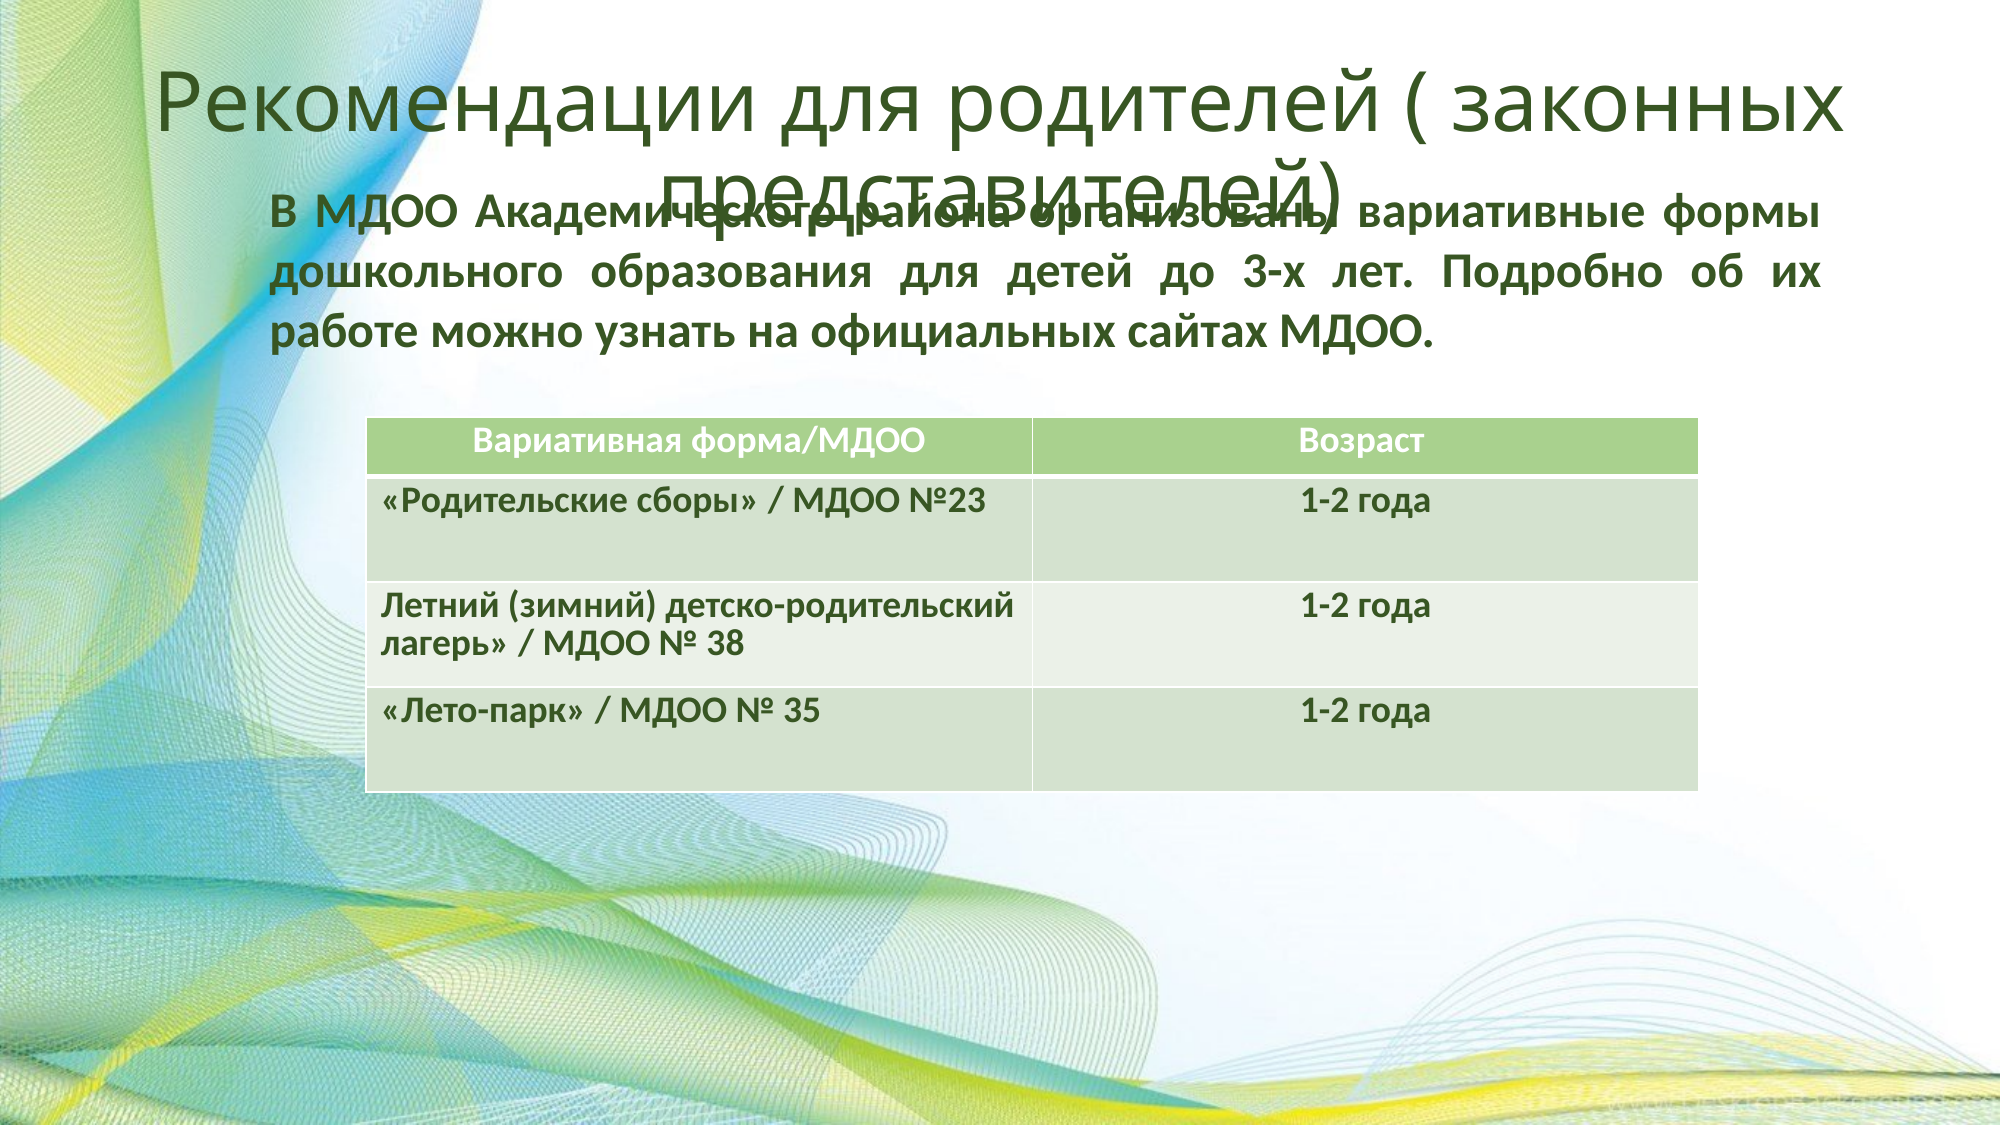

# Рекомендации для родителей ( законных представителей)
В МДОО Академического района организованы вариативные формы дошкольного образования для детей до 3-х лет. Подробно об их работе можно узнать на официальных сайтах МДОО.
| Вариативная форма/МДОО | Возраст |
| --- | --- |
| «Родительские сборы» / МДОО №23 | 1-2 года |
| Летний (зимний) детско-родительский лагерь» / МДОО № 38 | 1-2 года |
| «Лето-парк» / МДОО № 35 | 1-2 года |